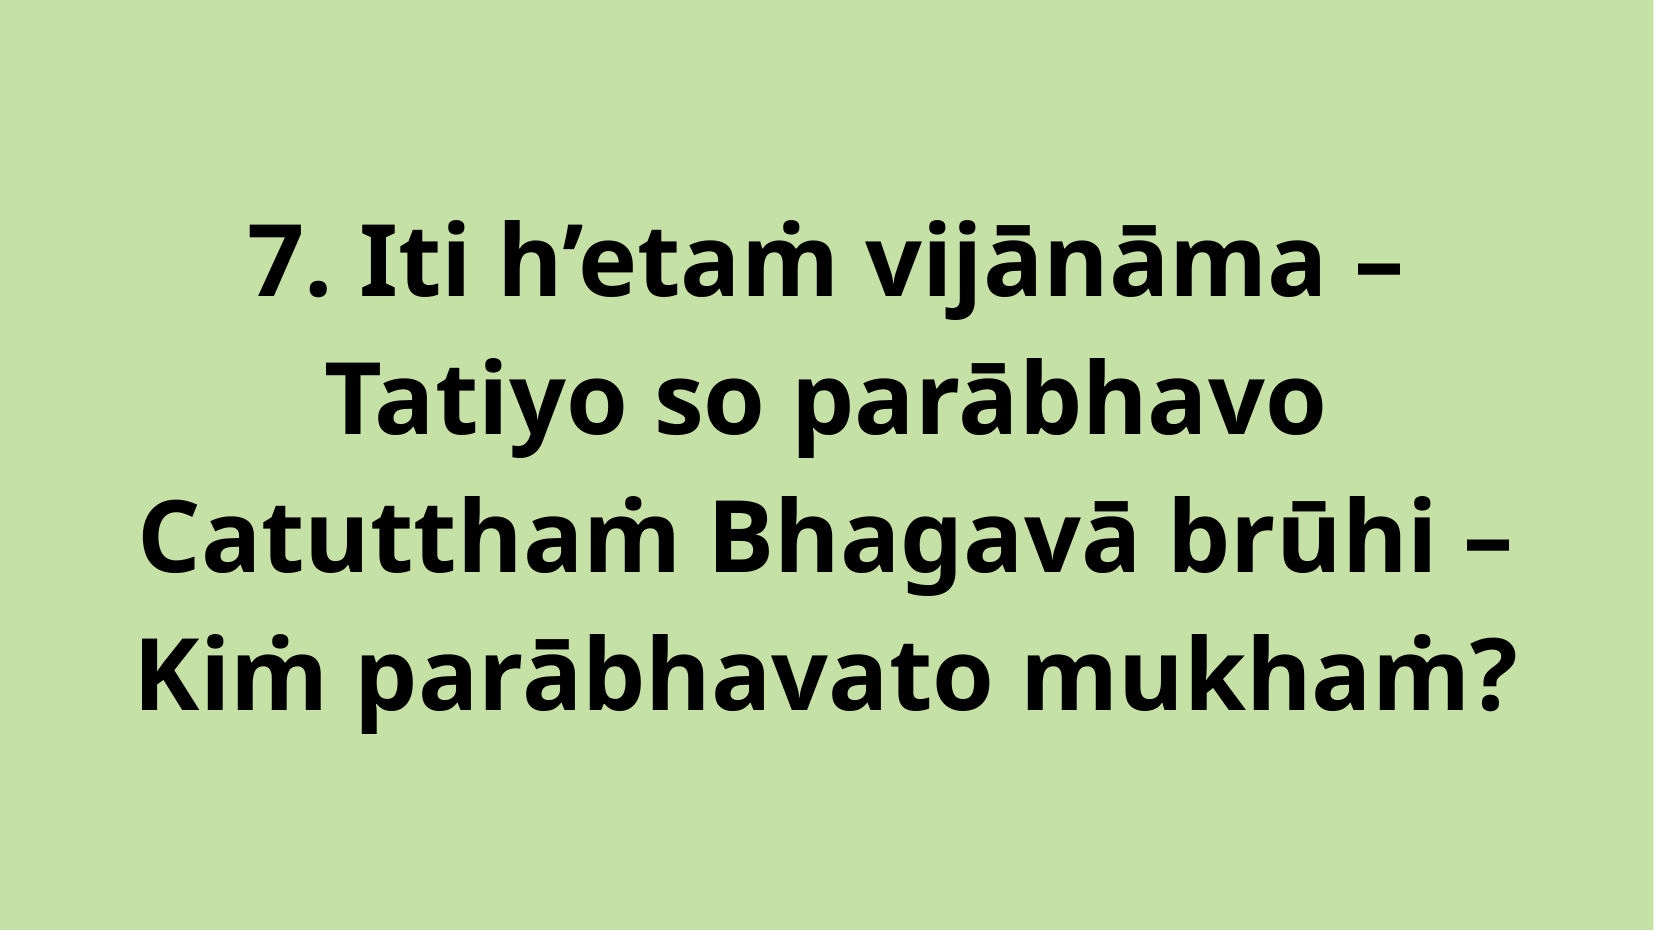

# 7. Iti h’etaṁ vijānāma –
Tatiyo so parābhavo
Catutthaṁ Bhagavā brūhi –
Kiṁ parābhavato mukhaṁ?